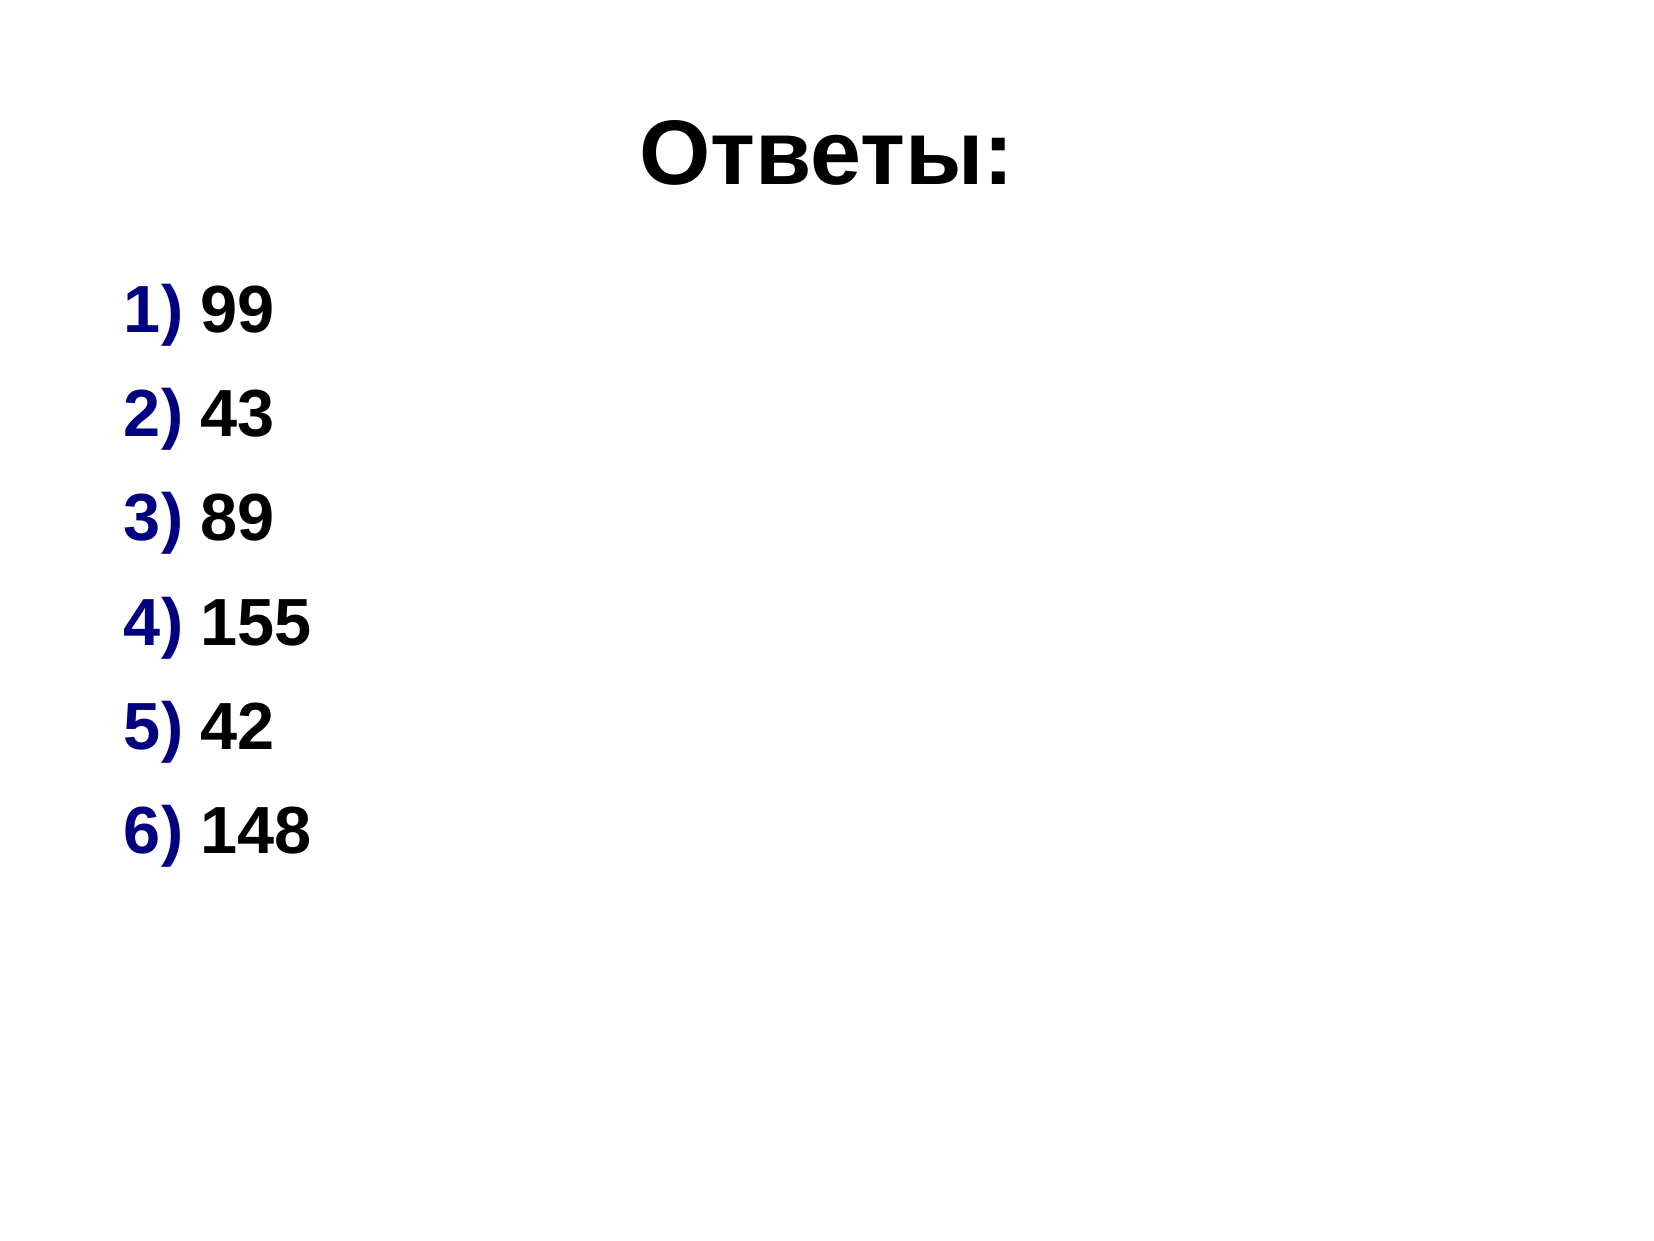

# Ответы:
99
43
89
155
42
148